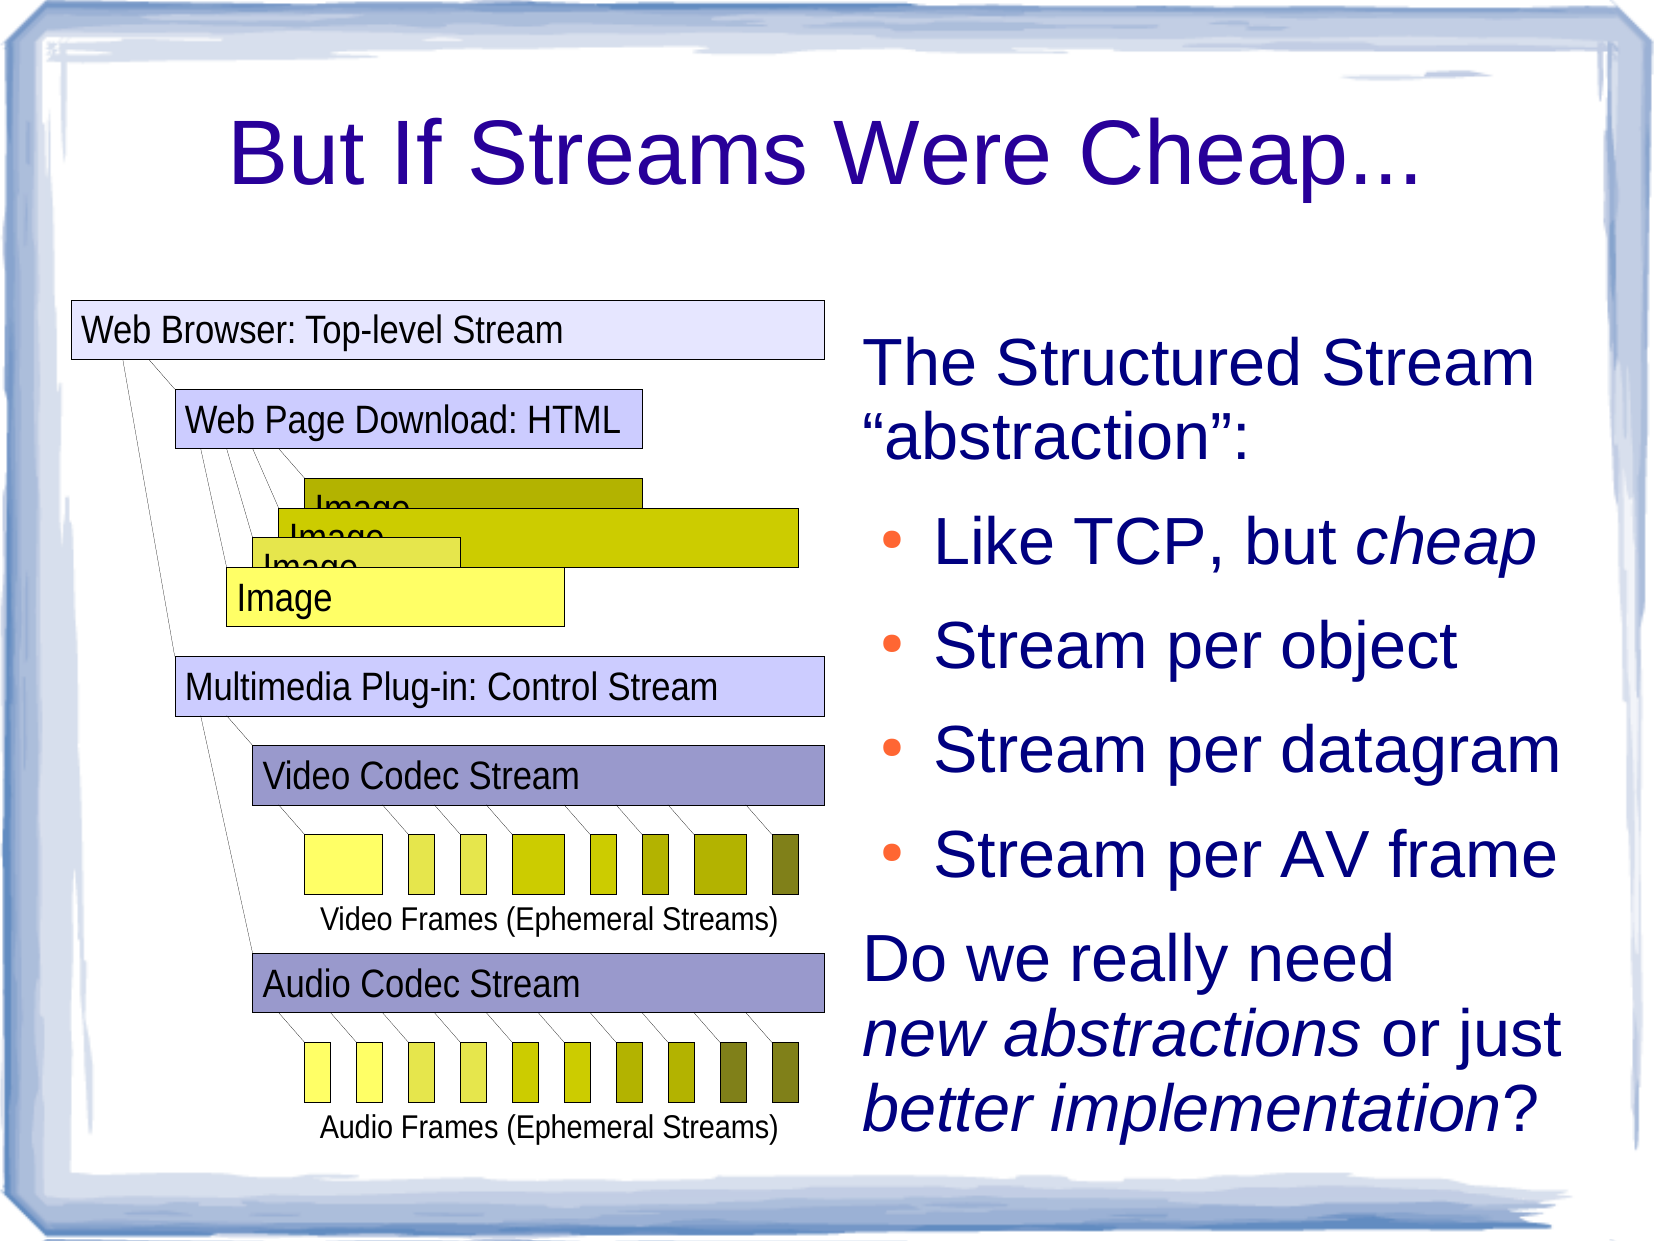

# But If Streams Were Cheap...
The Structured Stream “abstraction”:
Like TCP, but cheap
Stream per object
Stream per datagram
Stream per AV frame
Do we really need
new abstractions or just better implementation?